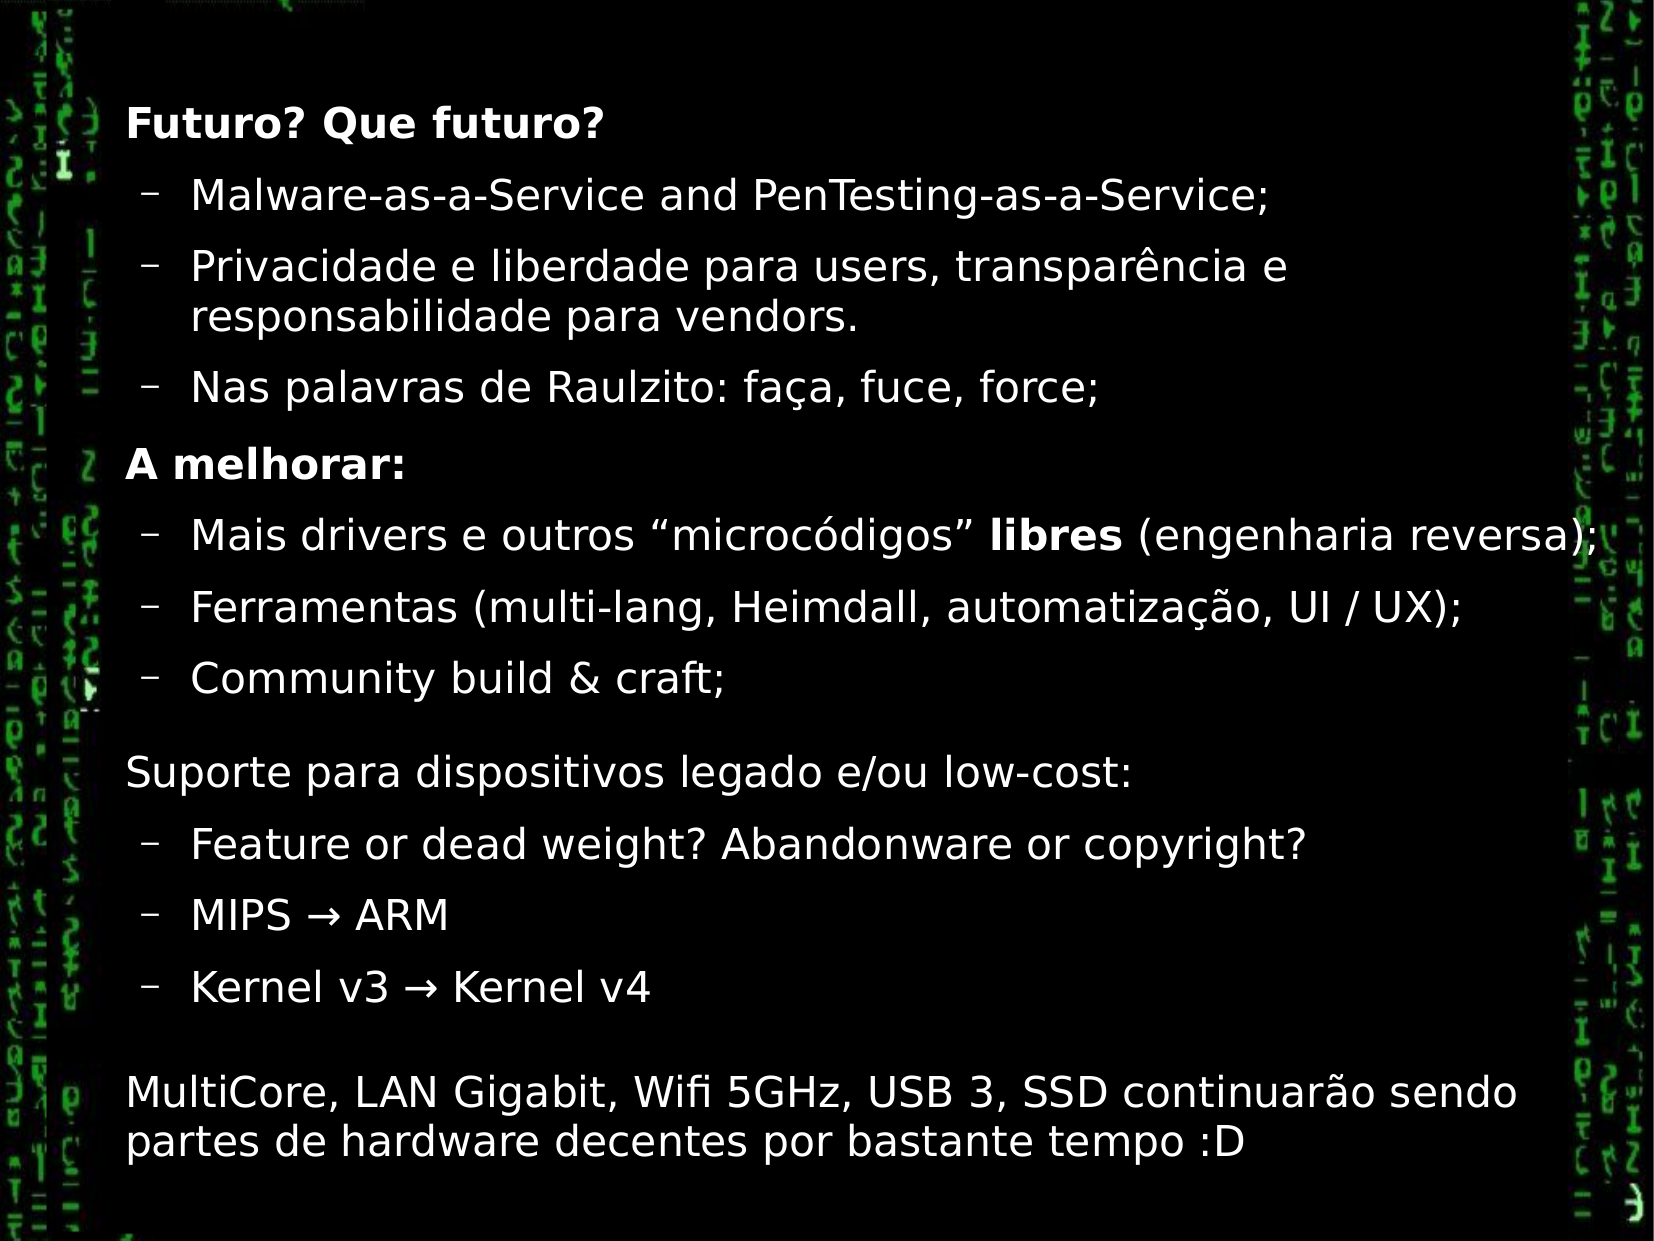

# Futuro? Que futuro?
Malware-as-a-Service and PenTesting-as-a-Service;
Privacidade e liberdade para users, transparência e responsabilidade para vendors.
Nas palavras de Raulzito: faça, fuce, force;
A melhorar:
Mais drivers e outros “microcódigos” libres (engenharia reversa);
Ferramentas (multi-lang, Heimdall, automatização, UI / UX);
Community build & craft;
Suporte para dispositivos legado e/ou low-cost:
Feature or dead weight? Abandonware or copyright?
MIPS → ARM
Kernel v3 → Kernel v4
MultiCore, LAN Gigabit, Wifi 5GHz, USB 3, SSD continuarão sendo partes de hardware decentes por bastante tempo :D